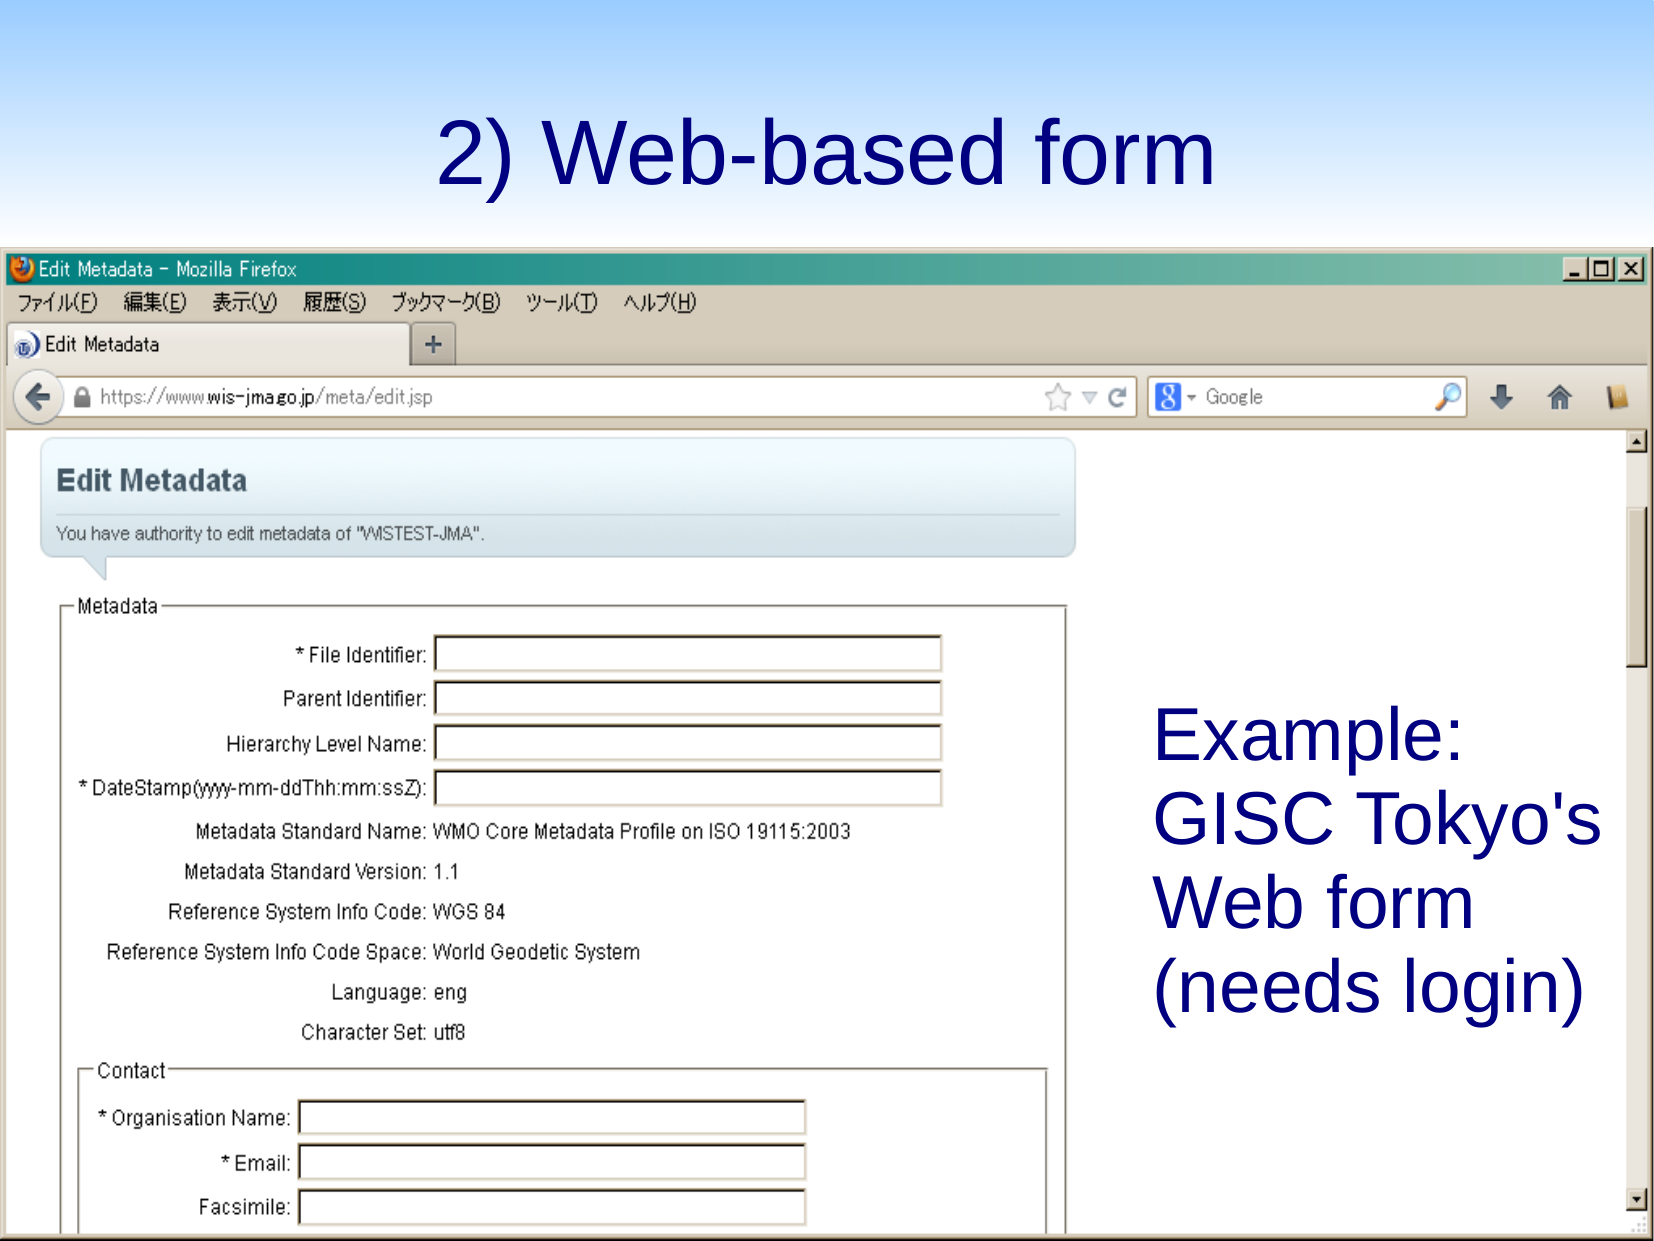

# 2) Web-based form
Example:
GISC Tokyo's
Web form
(needs login)